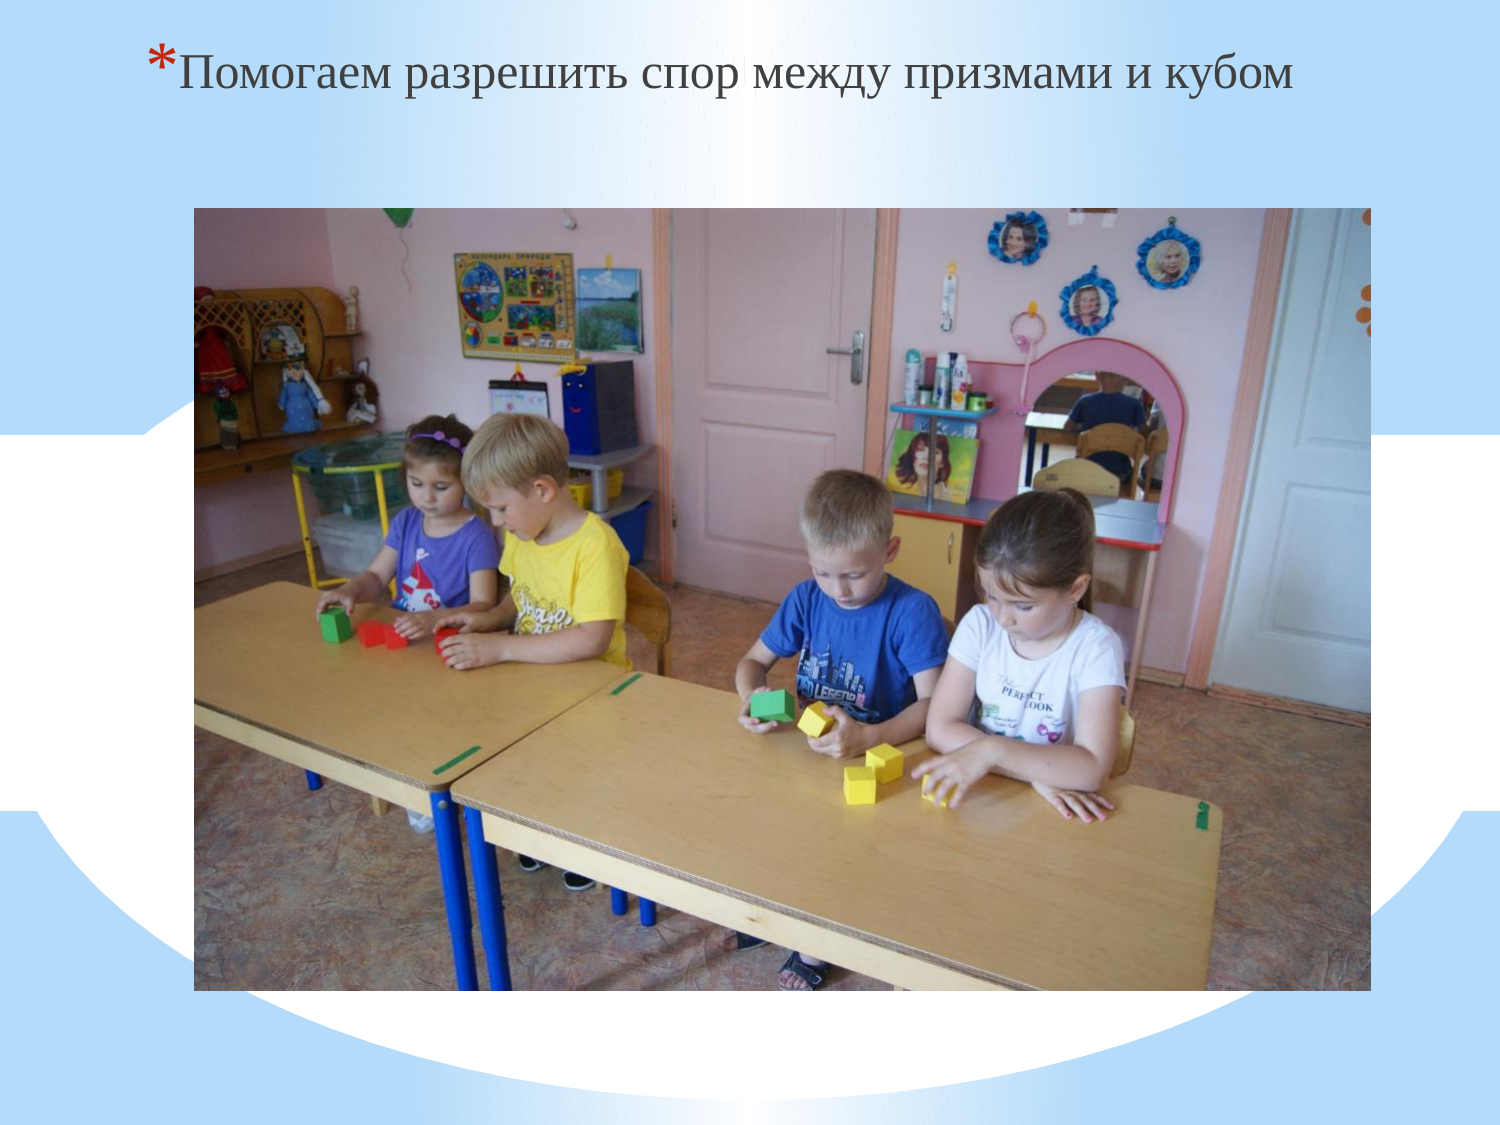

# Помогаем разрешить спор между призмами и кубом